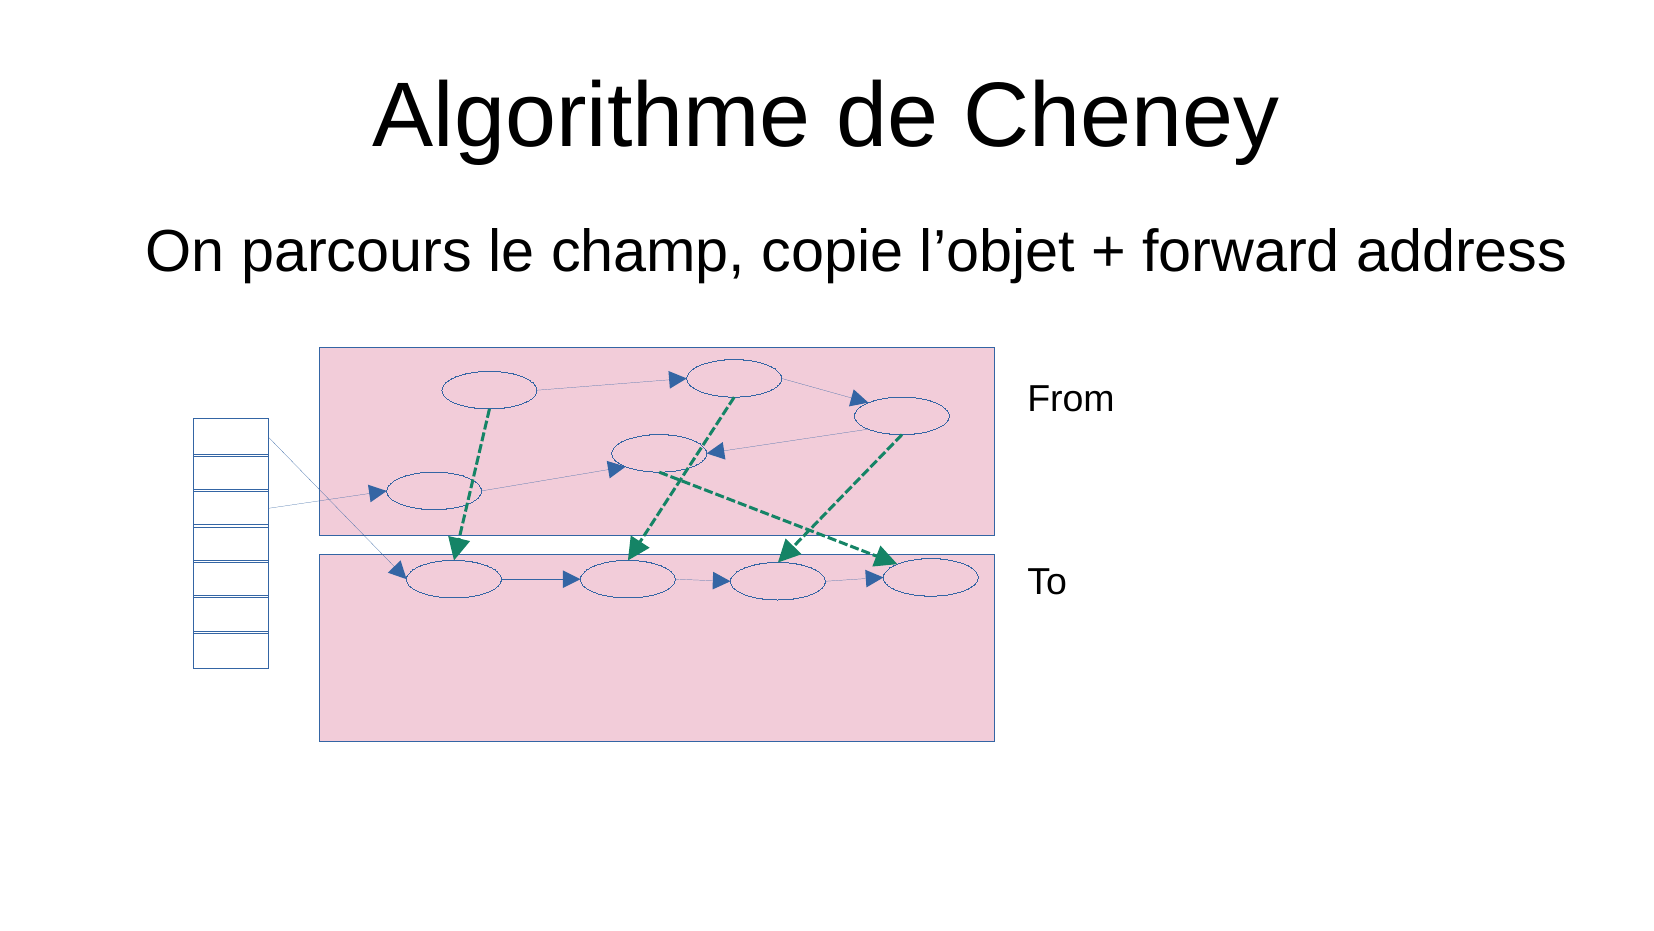

# Algorithme de Cheney
On parcours le champ, copie l’objet + forward address
From
To